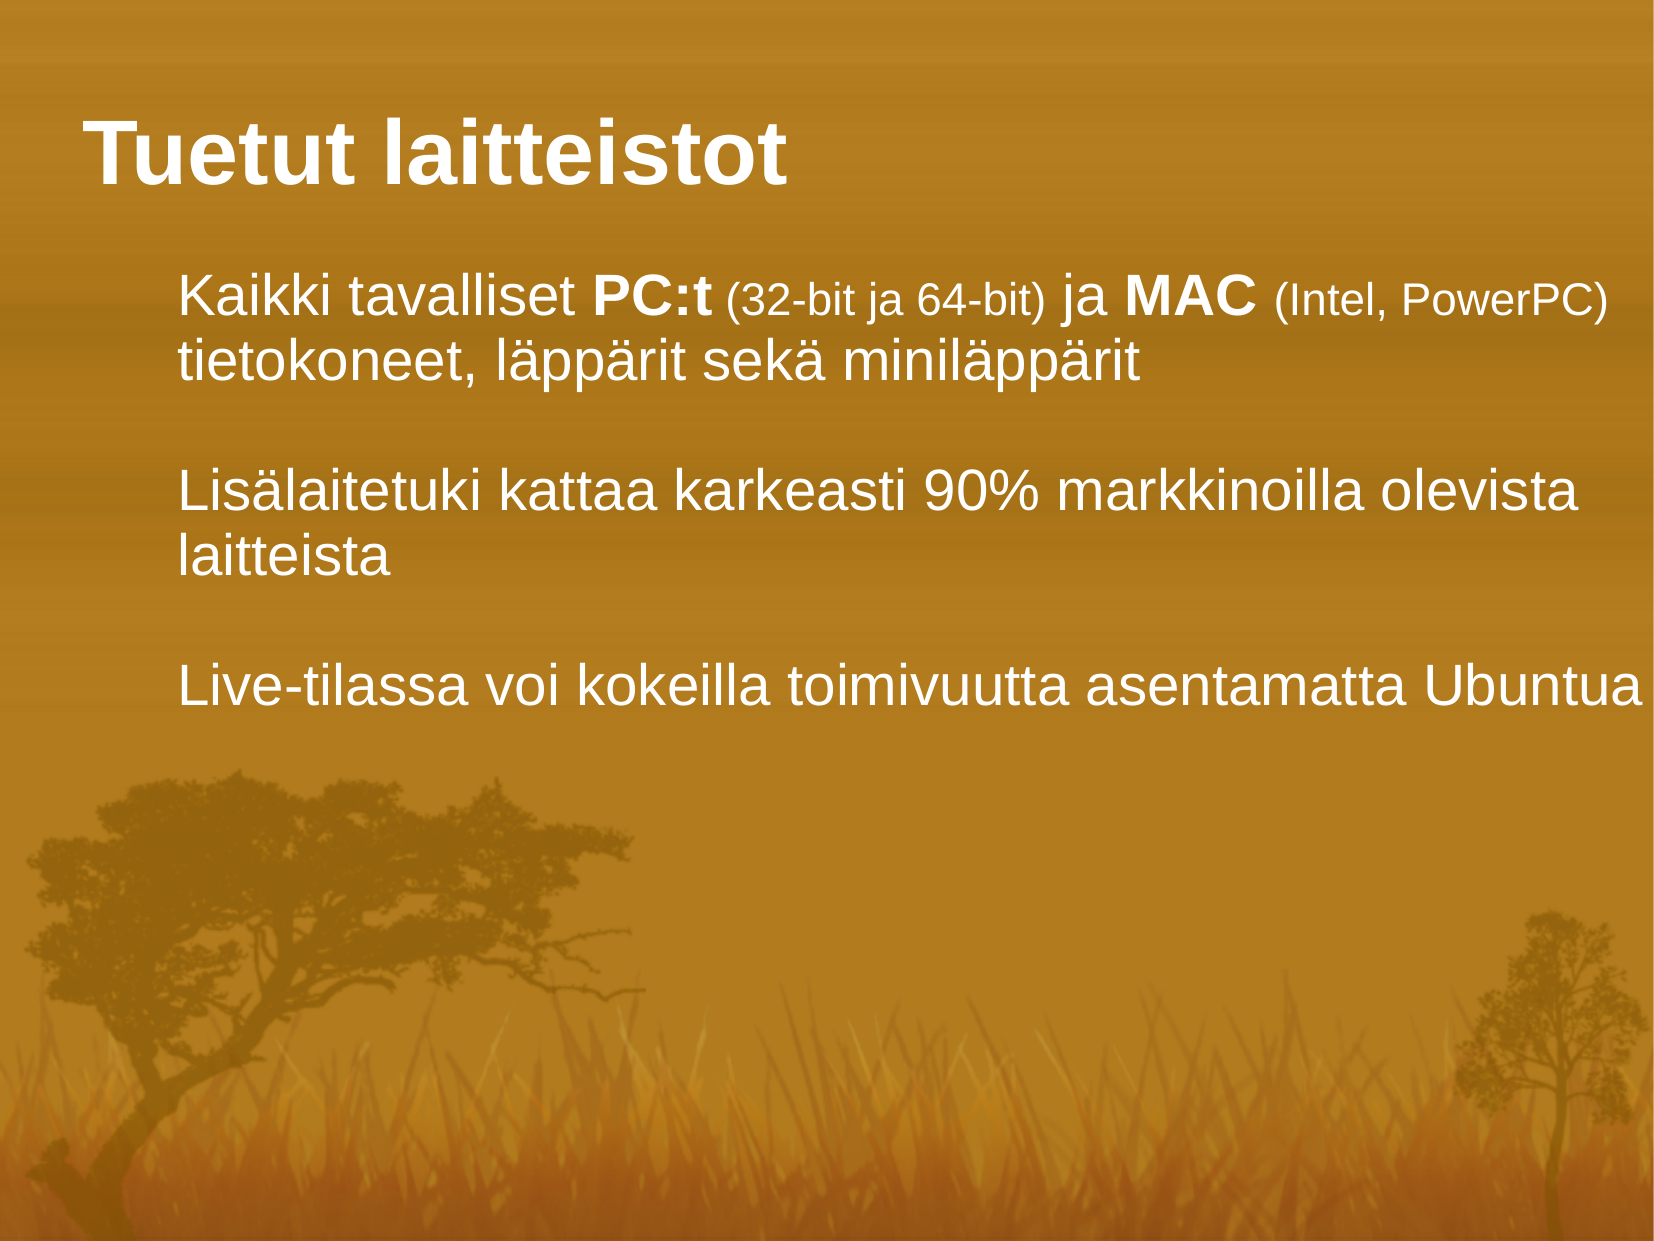

# Tuetut laitteistot
Kaikki tavalliset PC:t (32-bit ja 64-bit) ja MAC (Intel, PowerPC) tietokoneet, läppärit sekä miniläppärit
Lisälaitetuki kattaa karkeasti 90% markkinoilla olevista laitteista
Live-tilassa voi kokeilla toimivuutta asentamatta Ubuntua